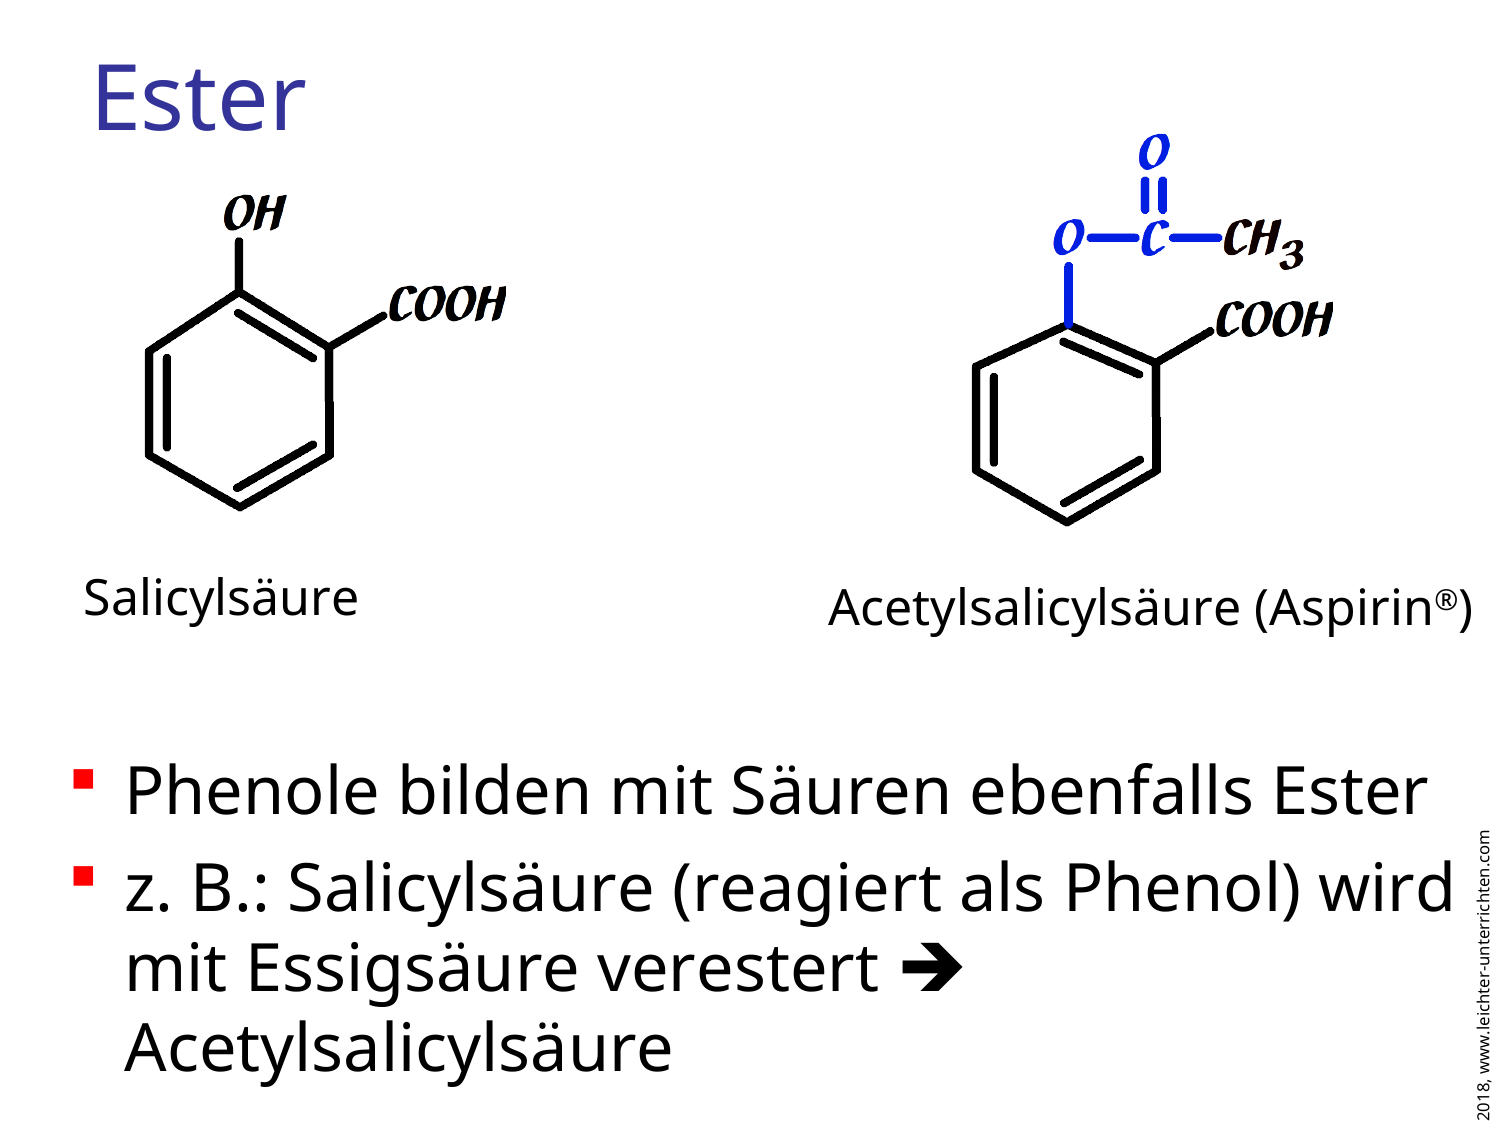

# Ester
Salicylsäure
Acetylsalicylsäure (Aspirin®)
Phenole bilden mit Säuren ebenfalls Ester
z. B.: Salicylsäure (reagiert als Phenol) wird mit Essigsäure verestert  Acetylsalicylsäure